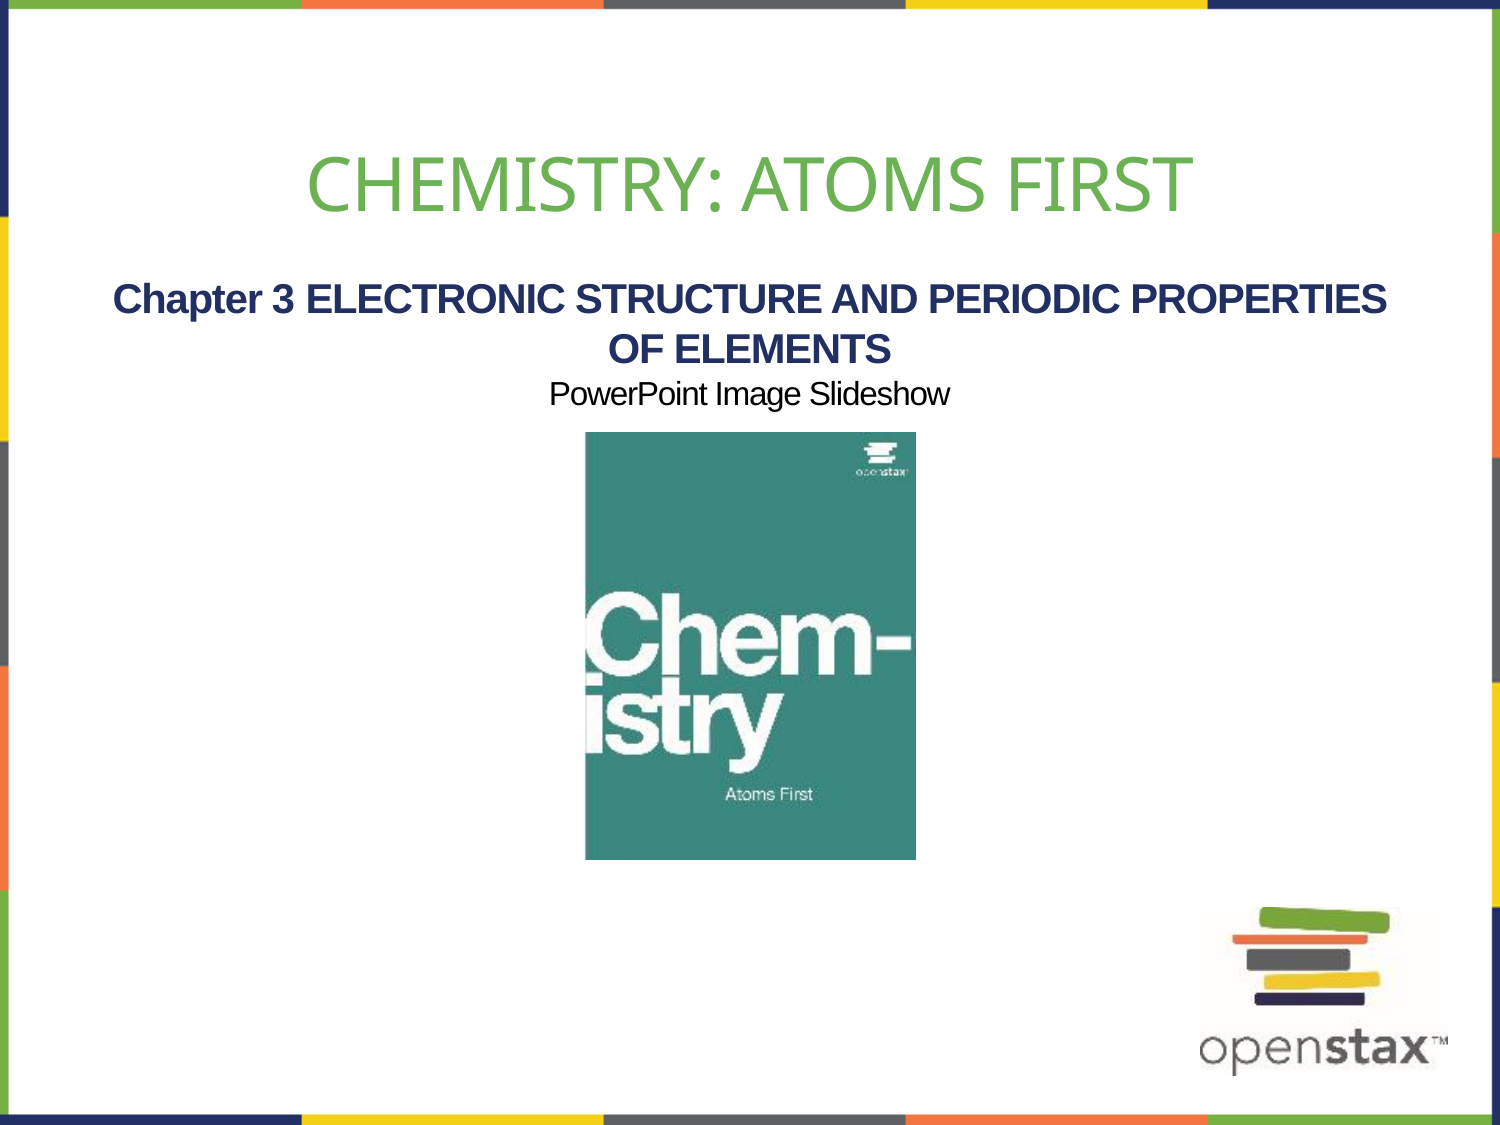

CHEMISTRY: Atoms First
Chapter 3 Electronic Structure and Periodic Properties
of Elements
PowerPoint Image Slideshow